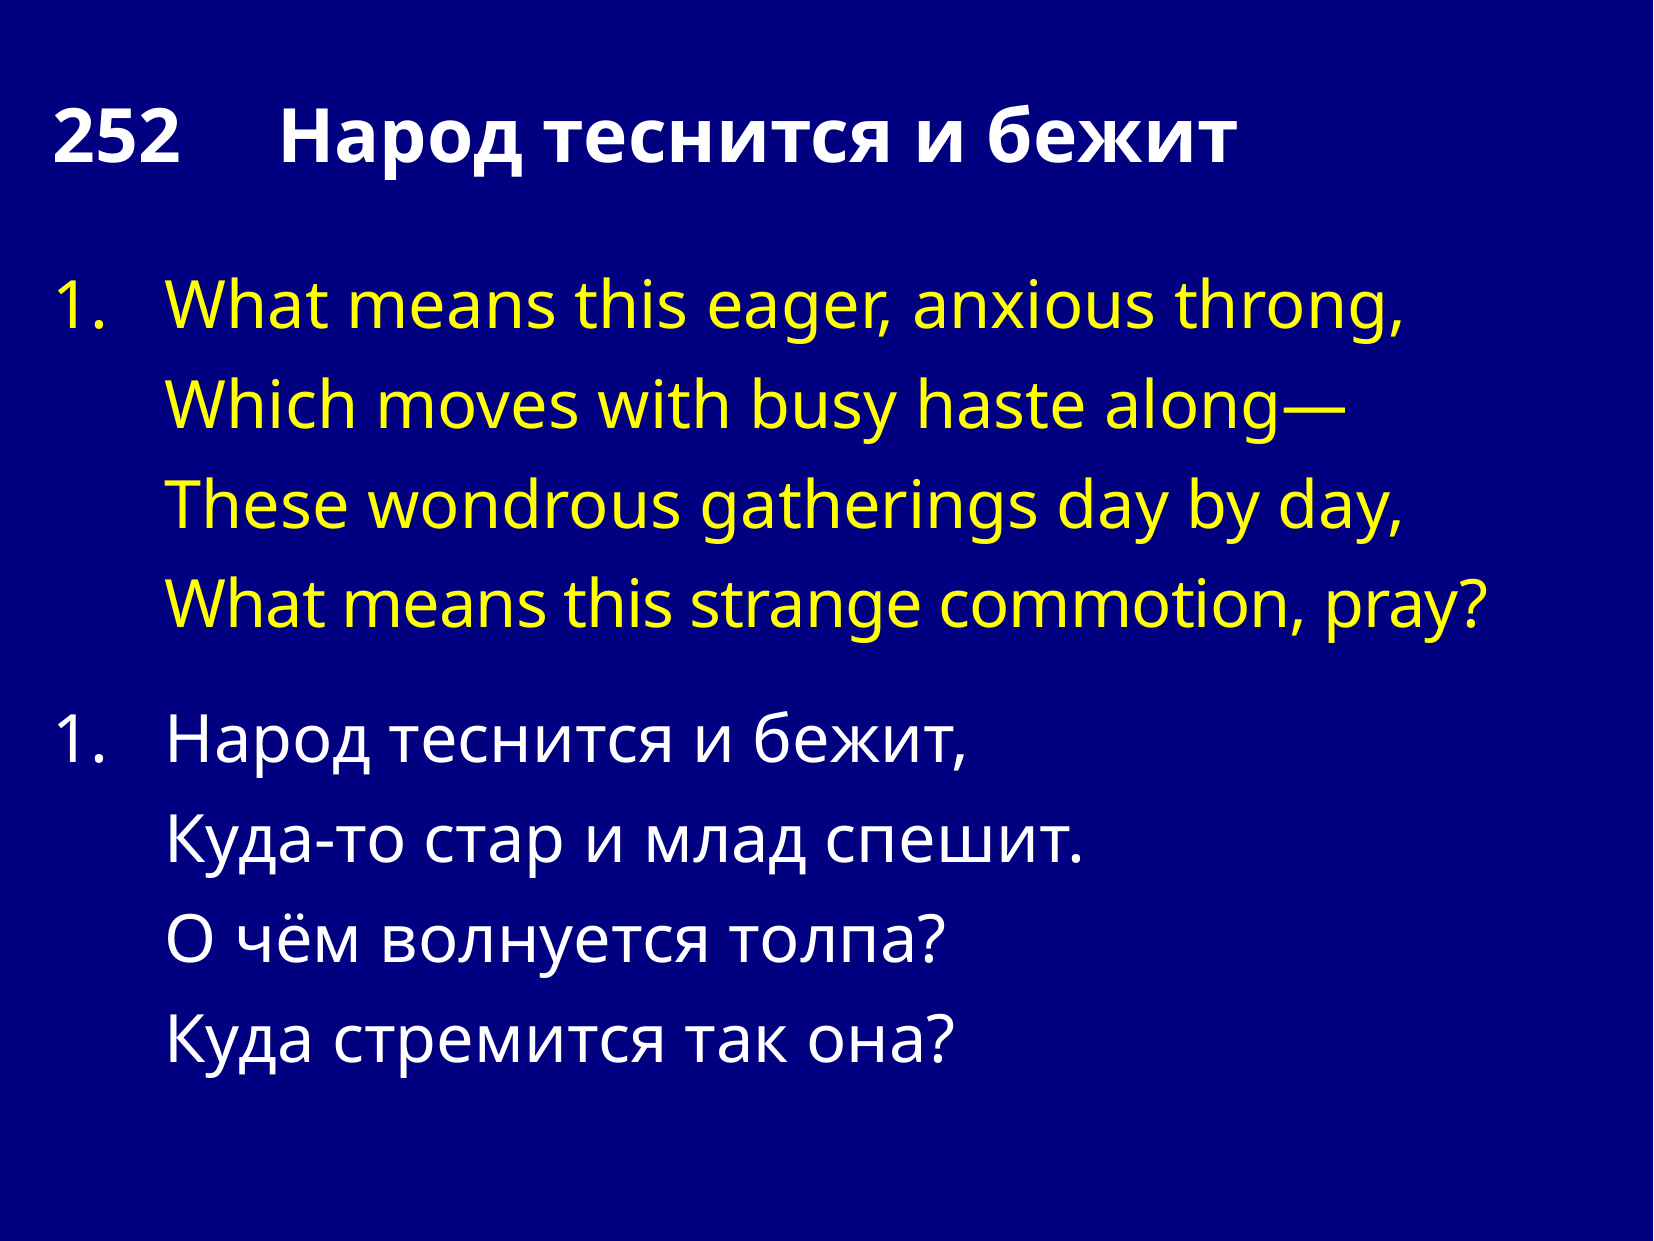

252	Народ теснится и бежит
1.	What means this eager, anxious throng,
	Which moves with busy haste along—
	These wondrous gatherings day by day,
	What means this strange commotion, pray?
1.	Народ теснится и бежит,
	Куда-то стар и млад спешит.
	О чём волнуется толпа?
	Куда стремится так она?